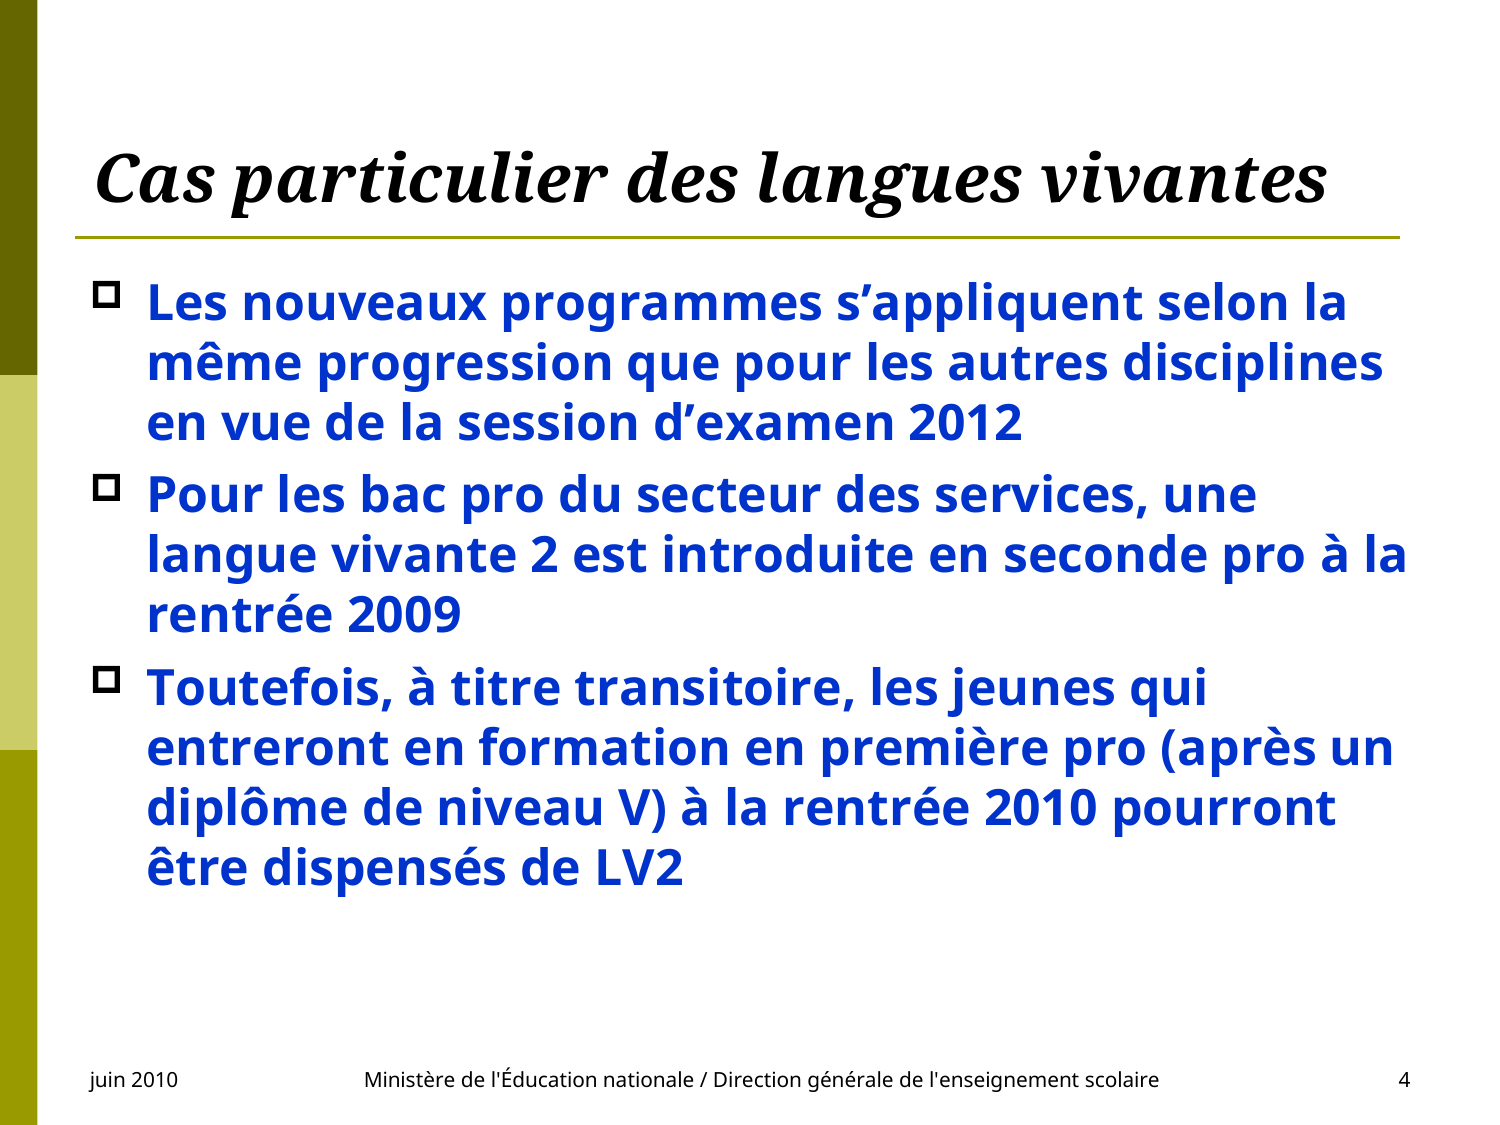

# Cas particulier des langues vivantes
Les nouveaux programmes s’appliquent selon la même progression que pour les autres disciplines en vue de la session d’examen 2012
Pour les bac pro du secteur des services, une langue vivante 2 est introduite en seconde pro à la rentrée 2009
Toutefois, à titre transitoire, les jeunes qui entreront en formation en première pro (après un diplôme de niveau V) à la rentrée 2010 pourront être dispensés de LV2
juin 2010
Ministère de l'Éducation nationale / Direction générale de l'enseignement scolaire
4